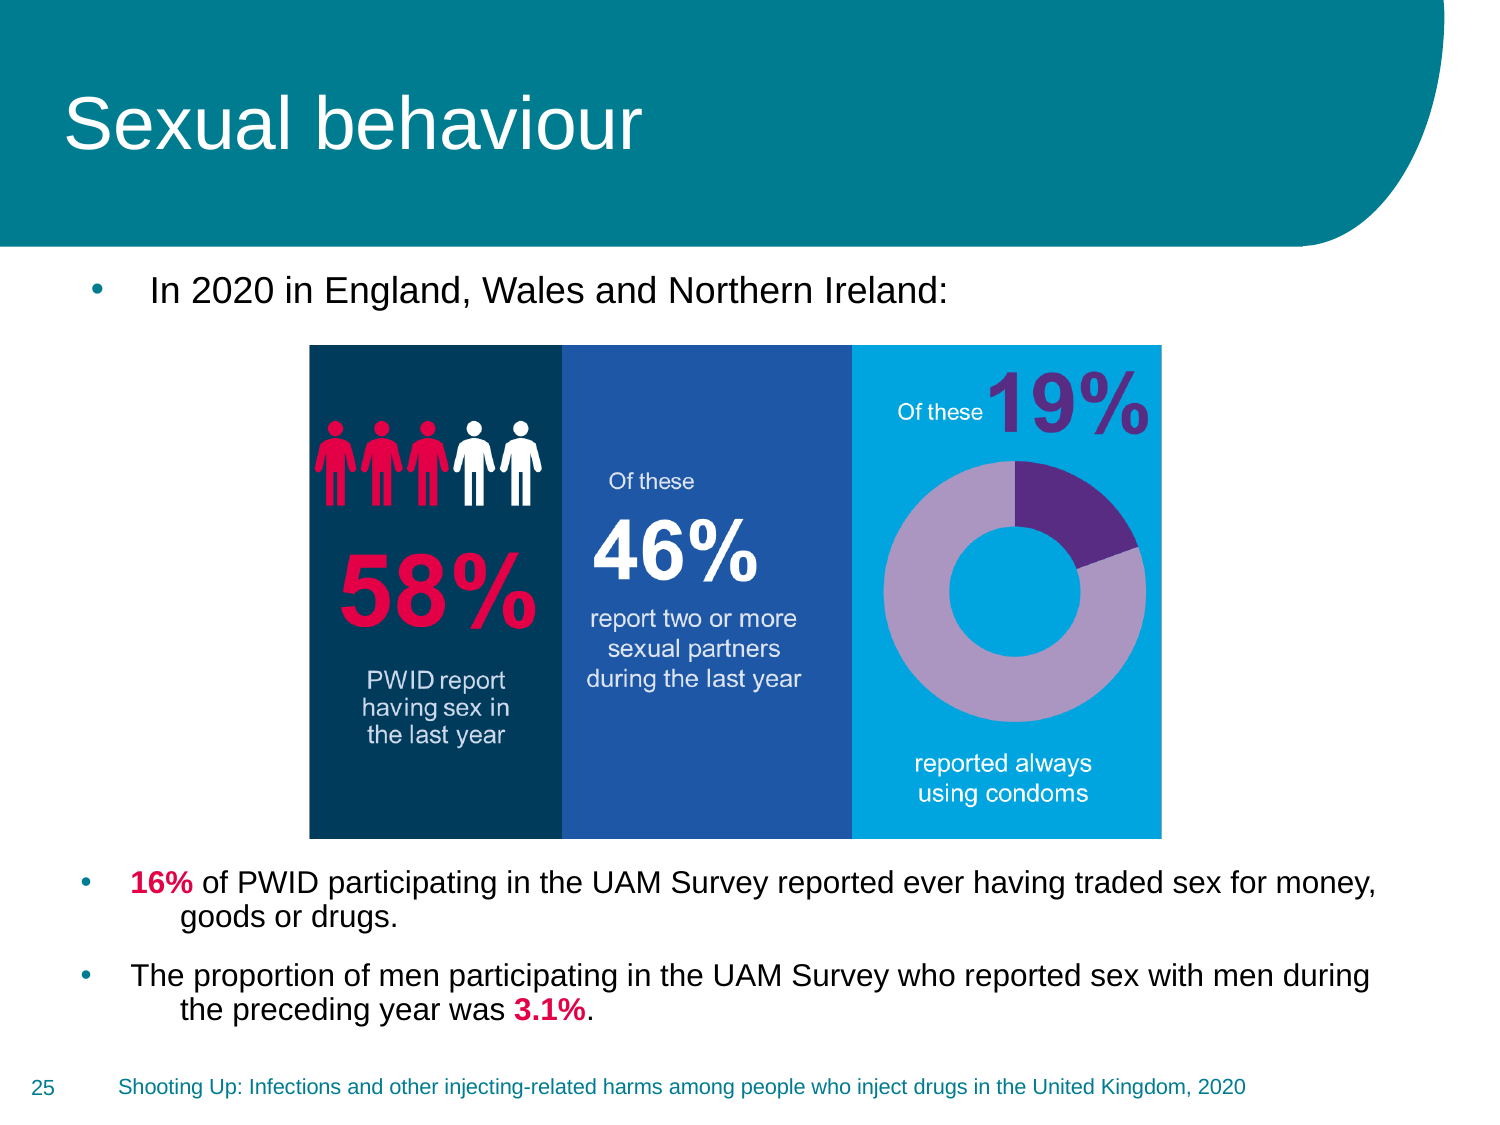

Sexual behaviour
In 2020 in England, Wales and Northern Ireland:
# 16% of PWID participating in the UAM Survey reported ever having traded sex for money, goods or drugs.
The proportion of men participating in the UAM Survey who reported sex with men during the preceding year was 3.1%.
25
Shooting Up: Infections and other injecting-related harms among people who inject drugs in the United Kingdom, 2020